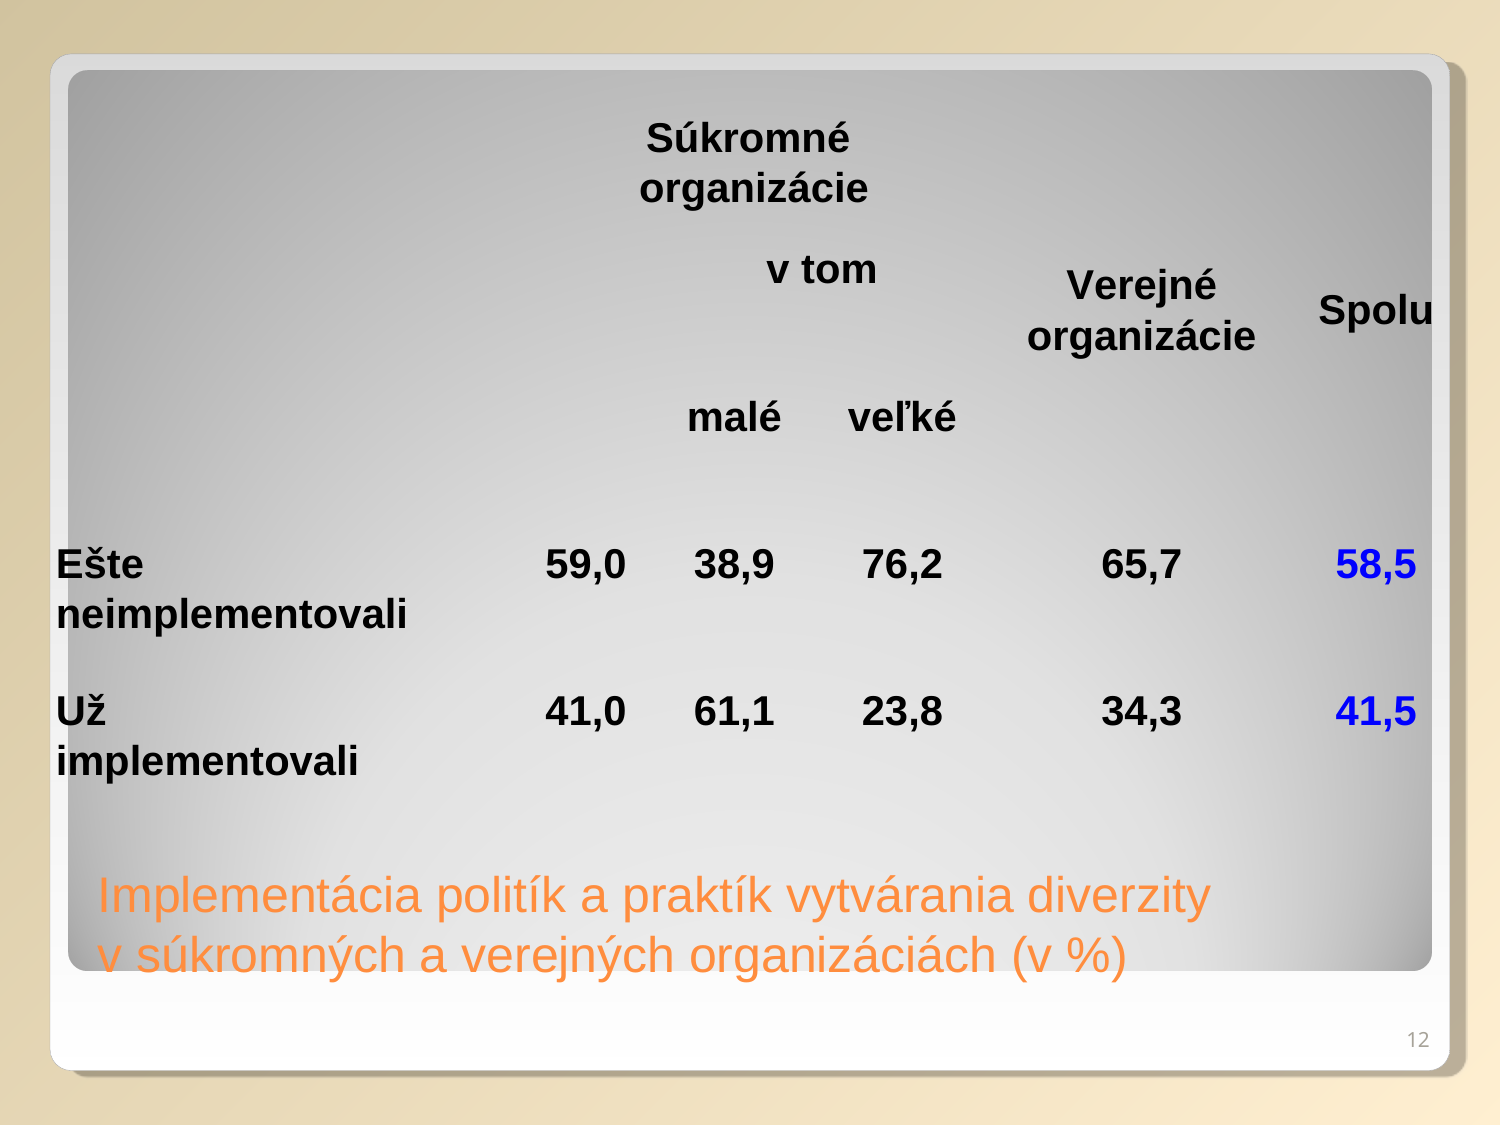

| | Súkromné organizácie | | | Verejné organizácie | Spolu |
| --- | --- | --- | --- | --- | --- |
| | | v tom | | | |
| | | malé | veľké | | |
| Ešte neimplementovali | 59,0 | 38,9 | 76,2 | 65,7 | 58,5 |
| Už implementovali | 41,0 | 61,1 | 23,8 | 34,3 | 41,5 |
# Implementácia politík a praktík vytvárania diverzity v súkromných a verejných organizáciách (v %)